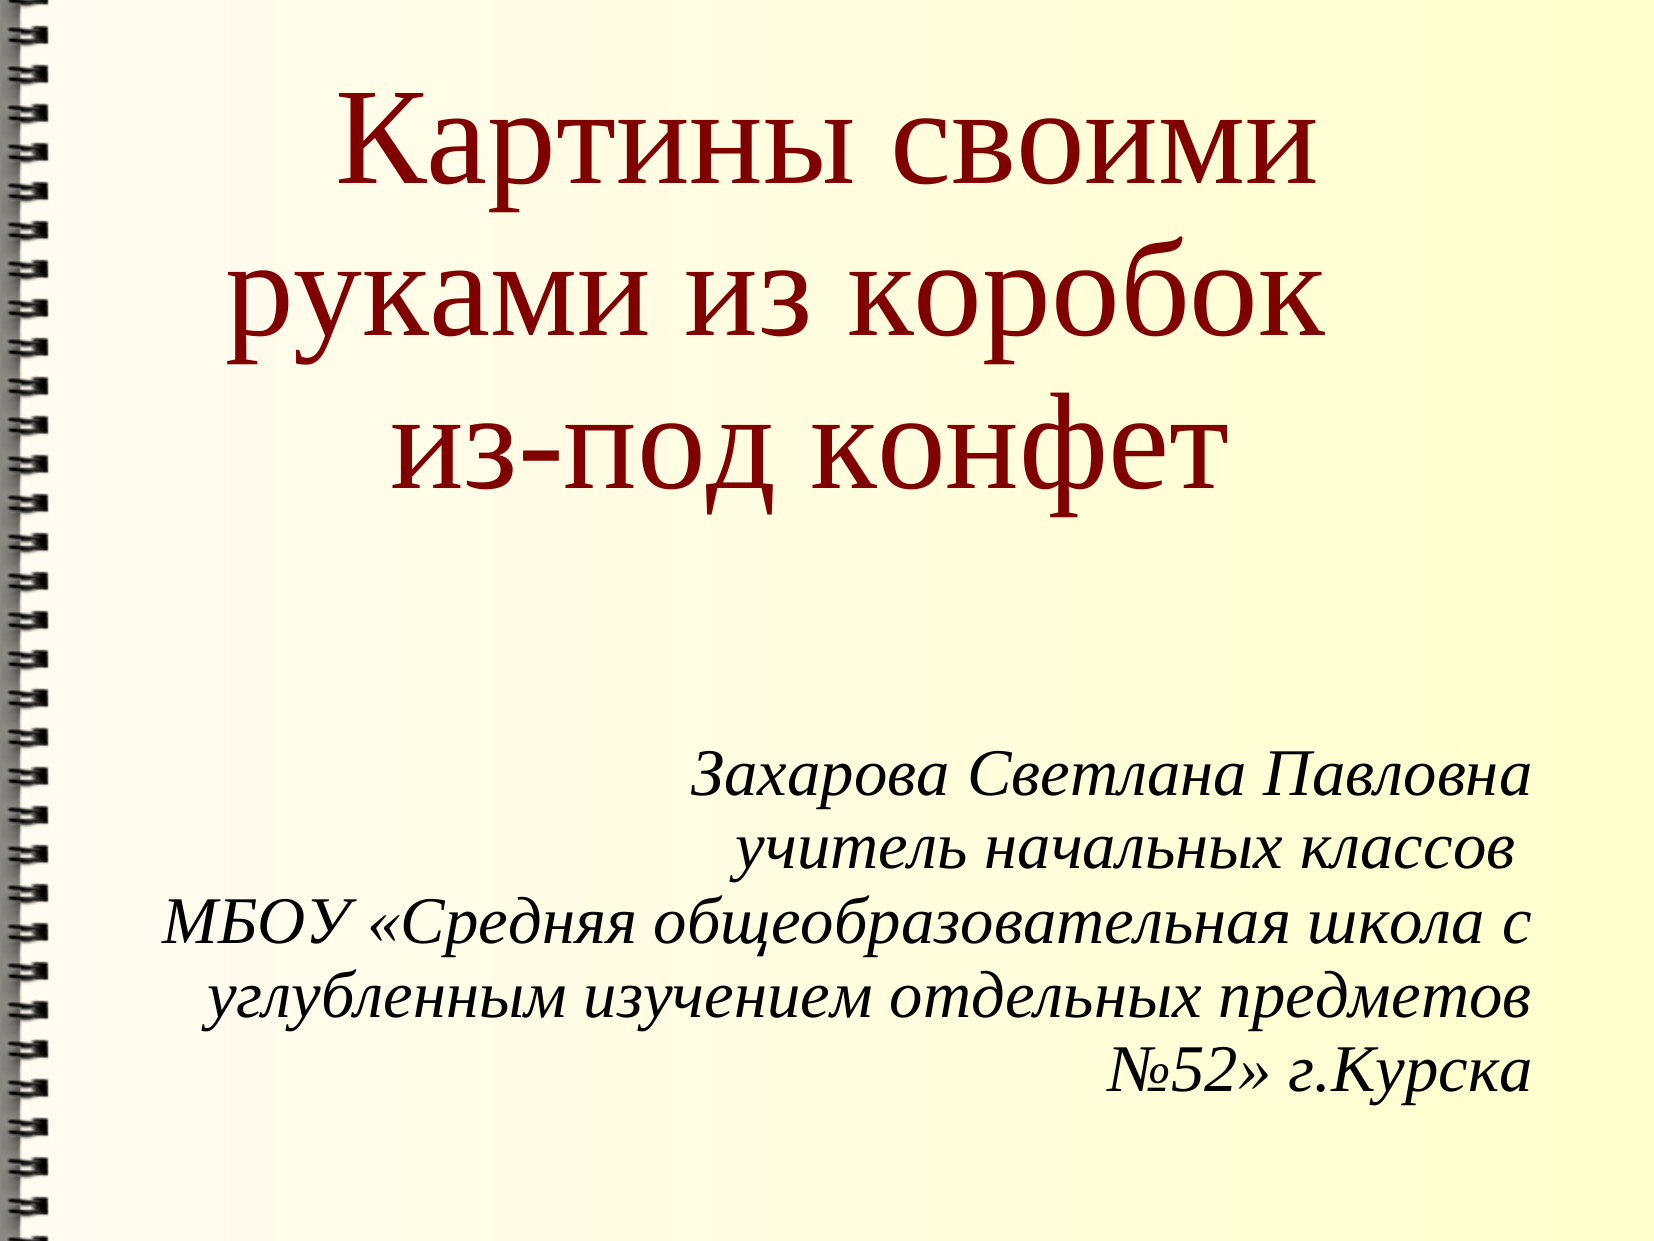

# Картины своими руками из коробок из-под конфет
Захарова Светлана Павловна
учитель начальных классов
МБОУ «Средняя общеобразовательная школа с углубленным изучением отдельных предметов №52» г.Курска